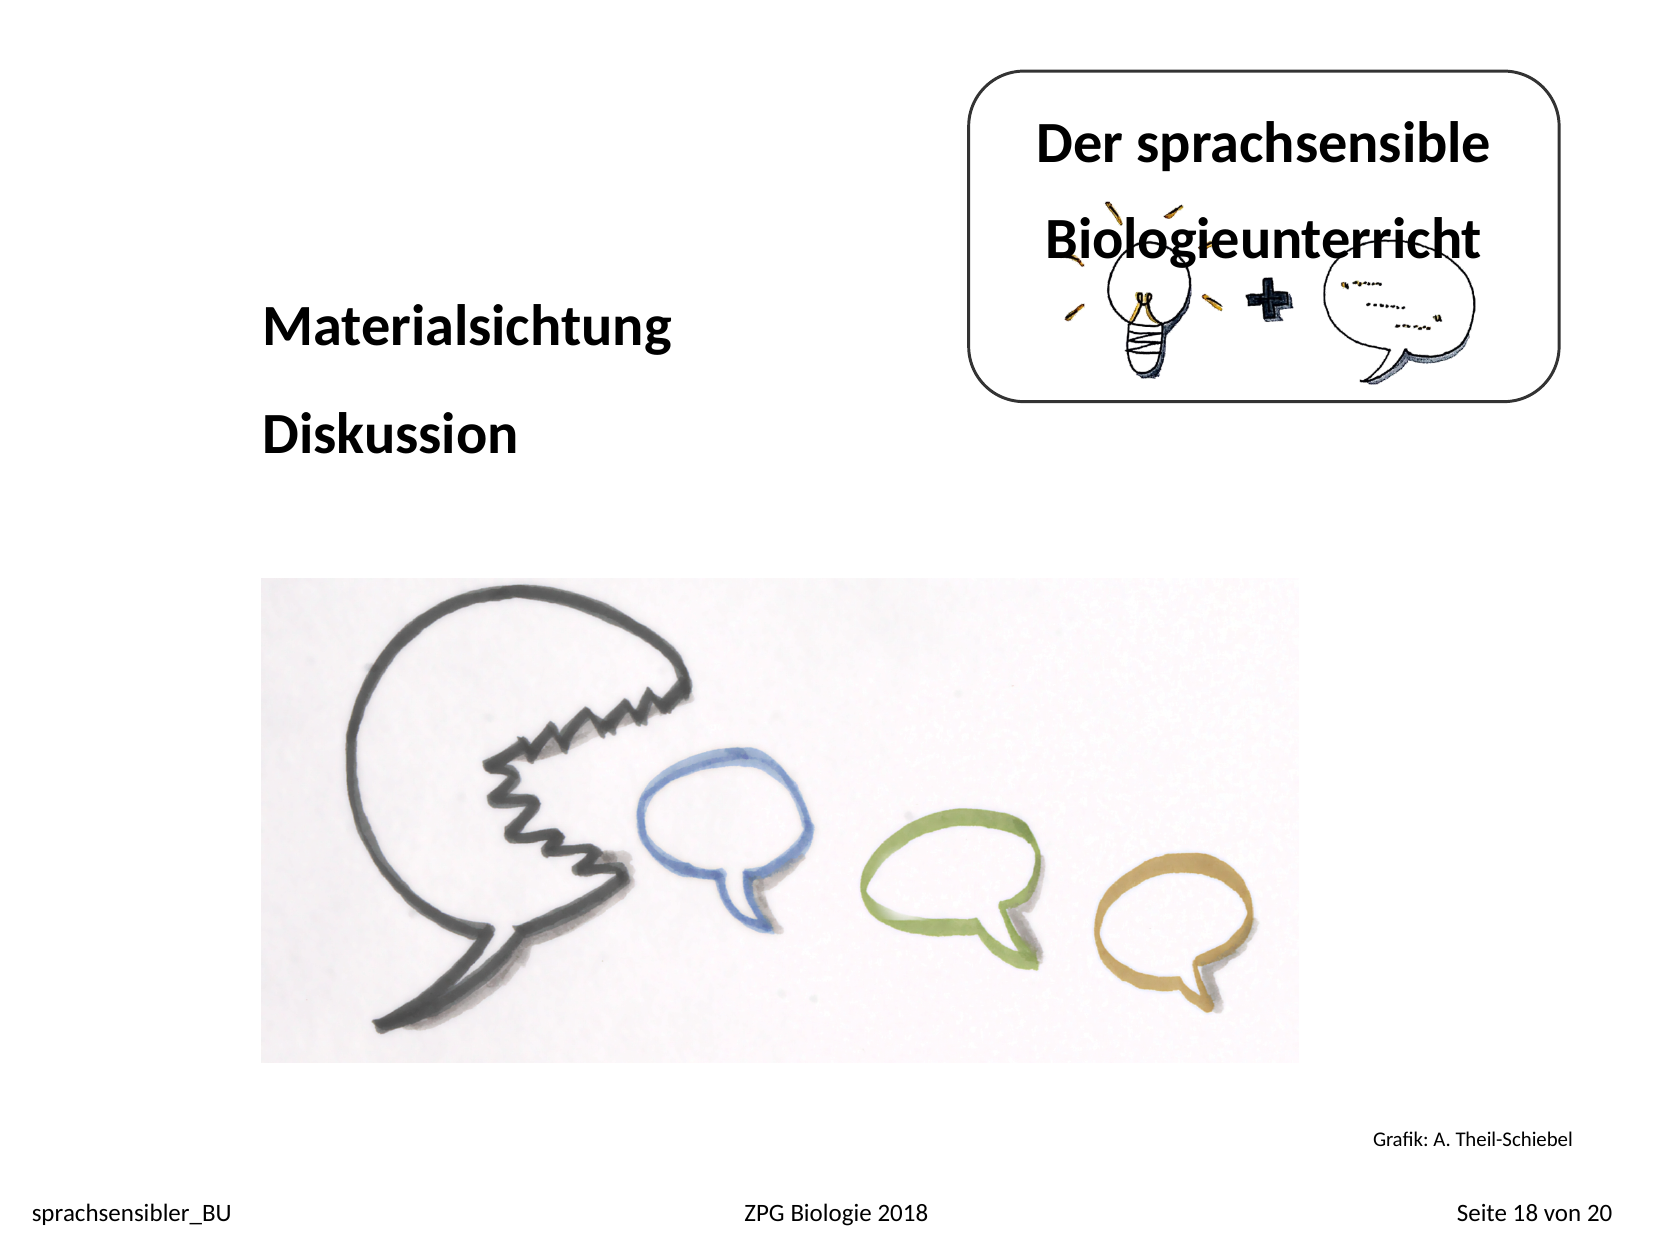

Der sprachsensible
Biologieunterricht
Materialsichtung
Diskussion
Grafik: A. Theil-Schiebel
sprachsensibler_BU					ZPG Biologie 2018					Seite 18 von 20